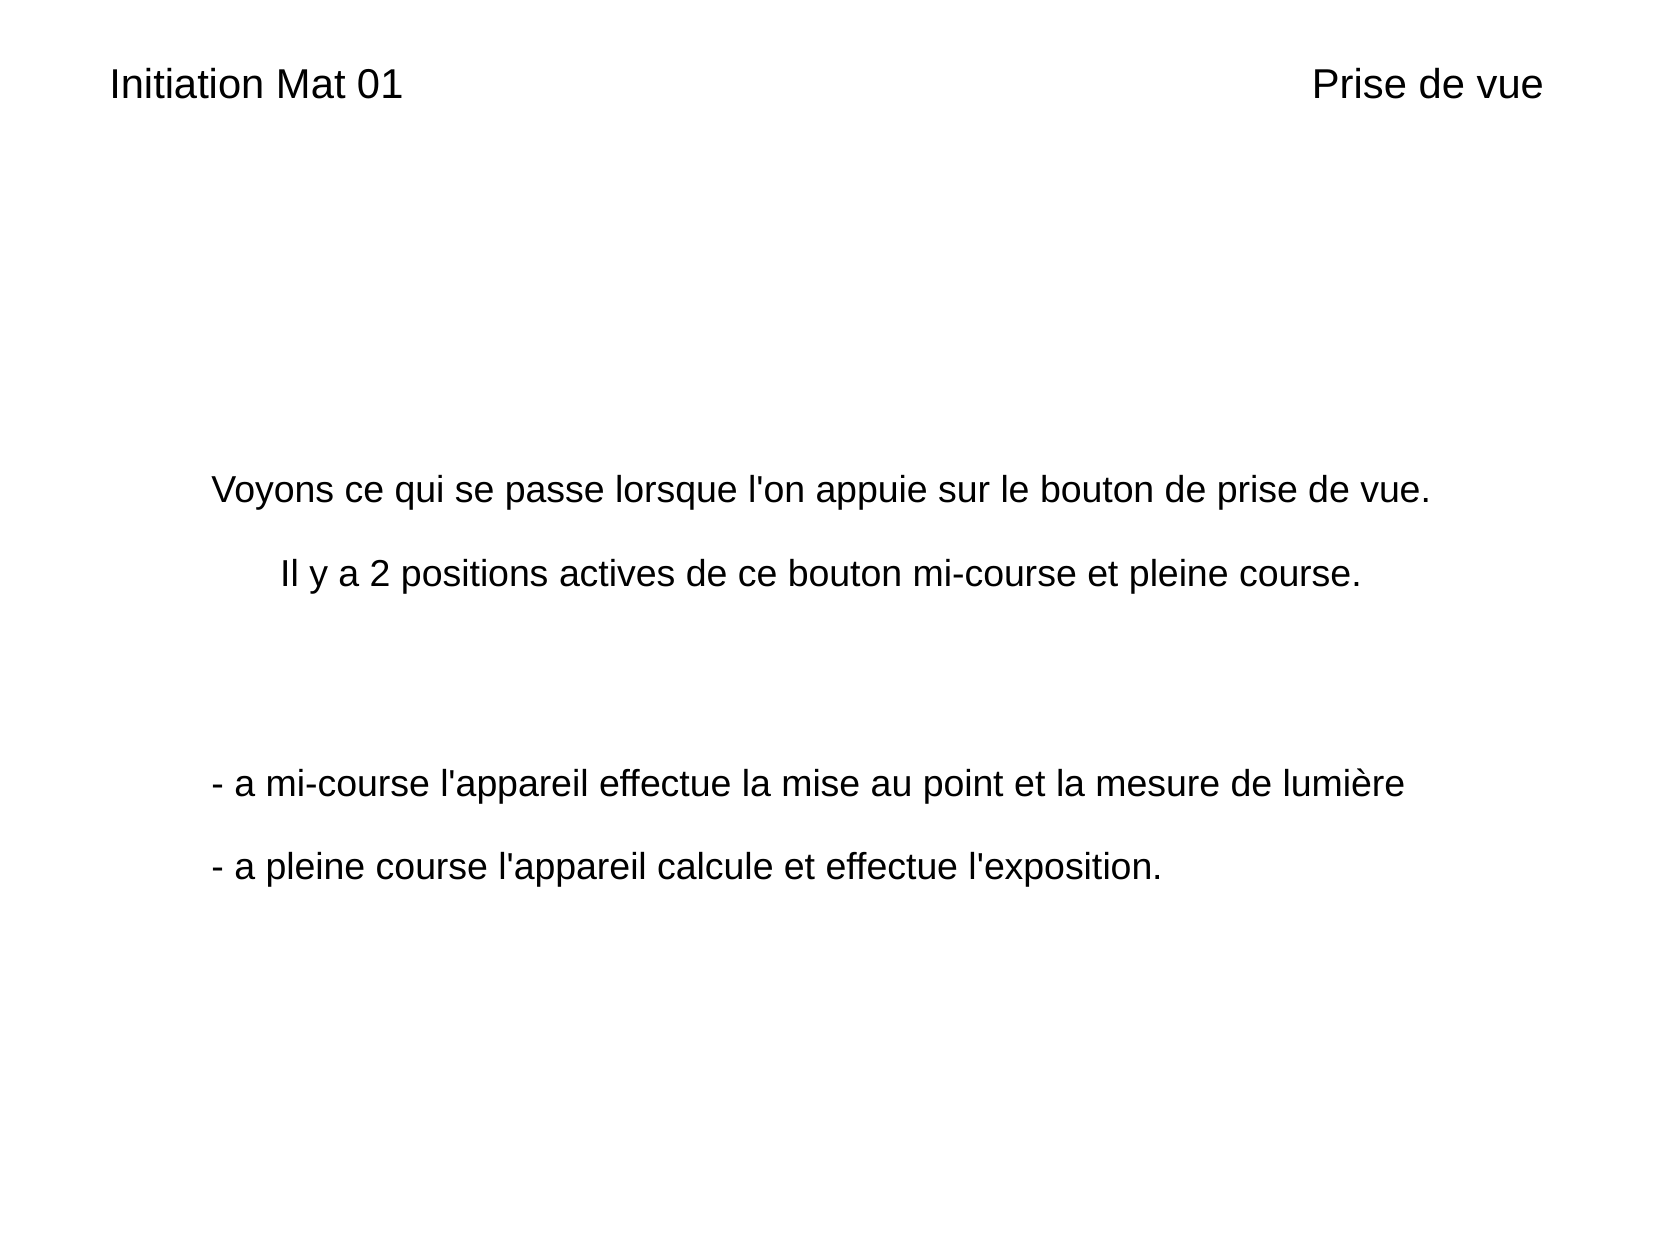

# Initiation Mat 01 Prise de vue
Voyons ce qui se passe lorsque l'on appuie sur le bouton de prise de vue.
Il y a 2 positions actives de ce bouton mi-course et pleine course.
- a mi-course l'appareil effectue la mise au point et la mesure de lumière
- a pleine course l'appareil calcule et effectue l'exposition.